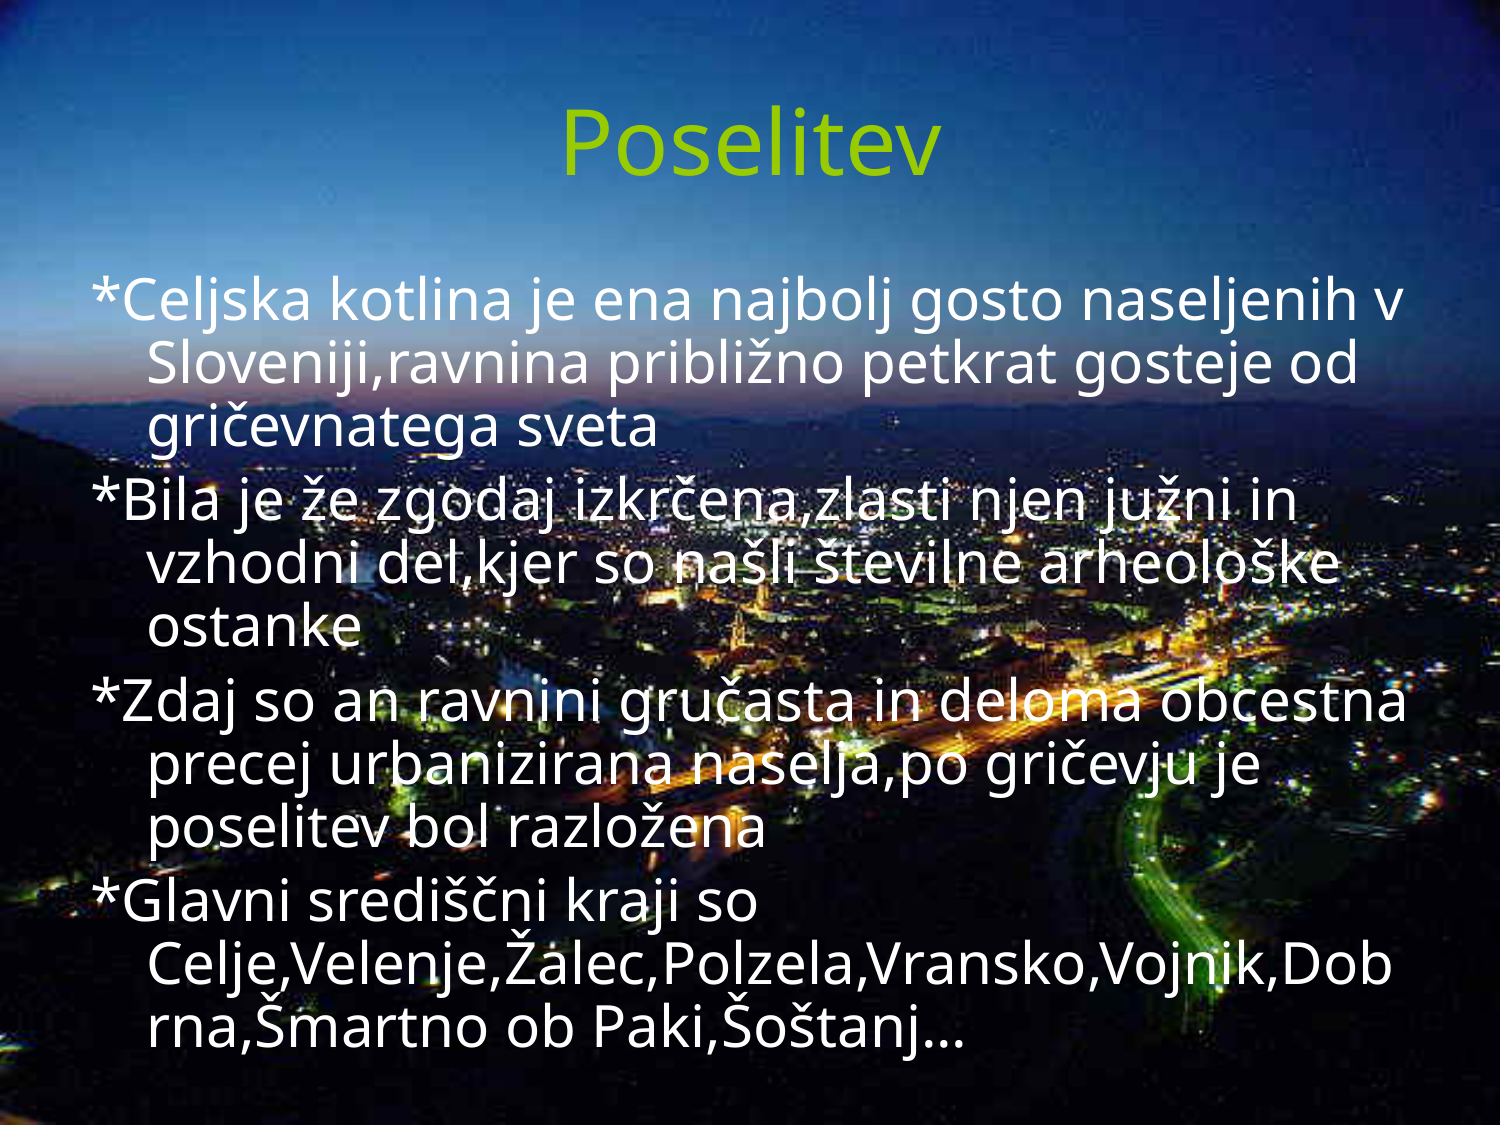

# Poselitev
*Celjska kotlina je ena najbolj gosto naseljenih v Sloveniji,ravnina približno petkrat gosteje od gričevnatega sveta
*Bila je že zgodaj izkrčena,zlasti njen južni in vzhodni del,kjer so našli številne arheološke ostanke
*Zdaj so an ravnini gručasta in deloma obcestna precej urbanizirana naselja,po gričevju je poselitev bol razložena
*Glavni središčni kraji so Celje,Velenje,Žalec,Polzela,Vransko,Vojnik,Dobrna,Šmartno ob Paki,Šoštanj...